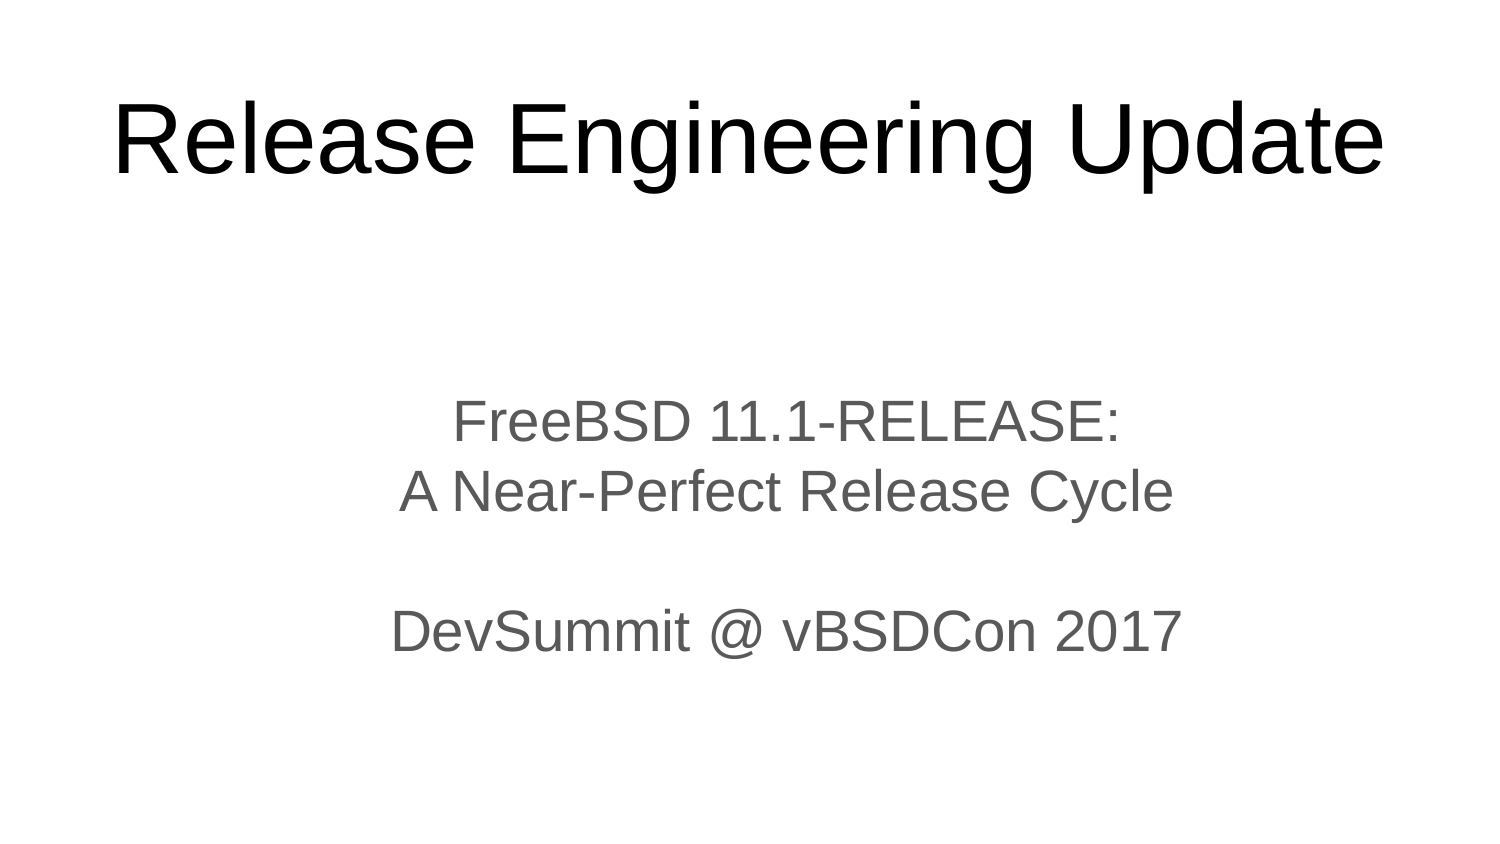

# Release Engineering Update
FreeBSD 11.1-RELEASE:
A Near-Perfect Release Cycle
DevSummit @ vBSDCon 2017